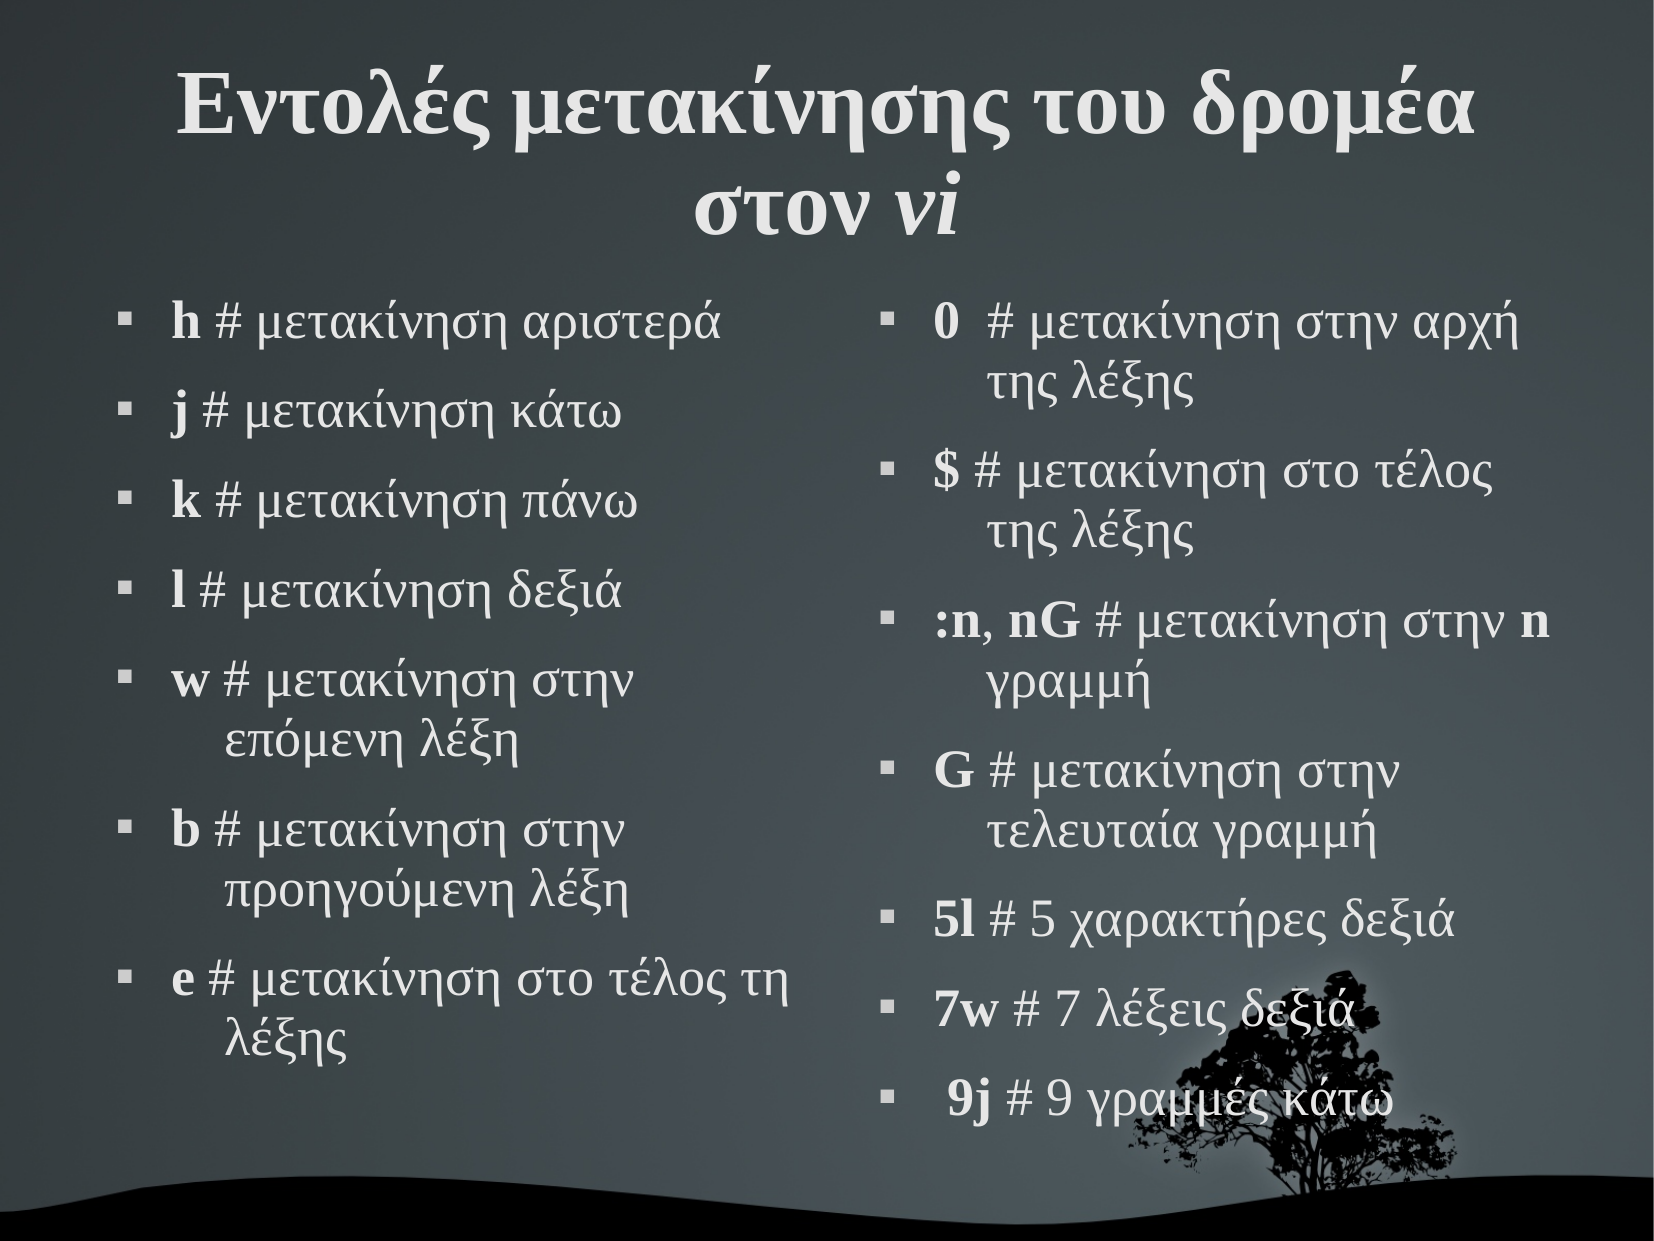

# Εντολές μετακίνησης του δρομέα στον vi
h # μετακίνηση αριστερά
j # μετακίνηση κάτω
k # μετακίνηση πάνω
l # μετακίνηση δεξιά
w # μετακίνηση στην επόμενη λέξη
b # μετακίνηση στην προηγούμενη λέξη
e # μετακίνηση στο τέλος τη λέξης
0 # μετακίνηση στην αρχή της λέξης
$ # μετακίνηση στο τέλος της λέξης
:n, nG # μετακίνηση στην n γραμμή
G # μετακίνηση στην τελευταία γραμμή
5l # 5 χαρακτήρες δεξιά
7w # 7 λέξεις δεξιά
 9j # 9 γραμμές κάτω